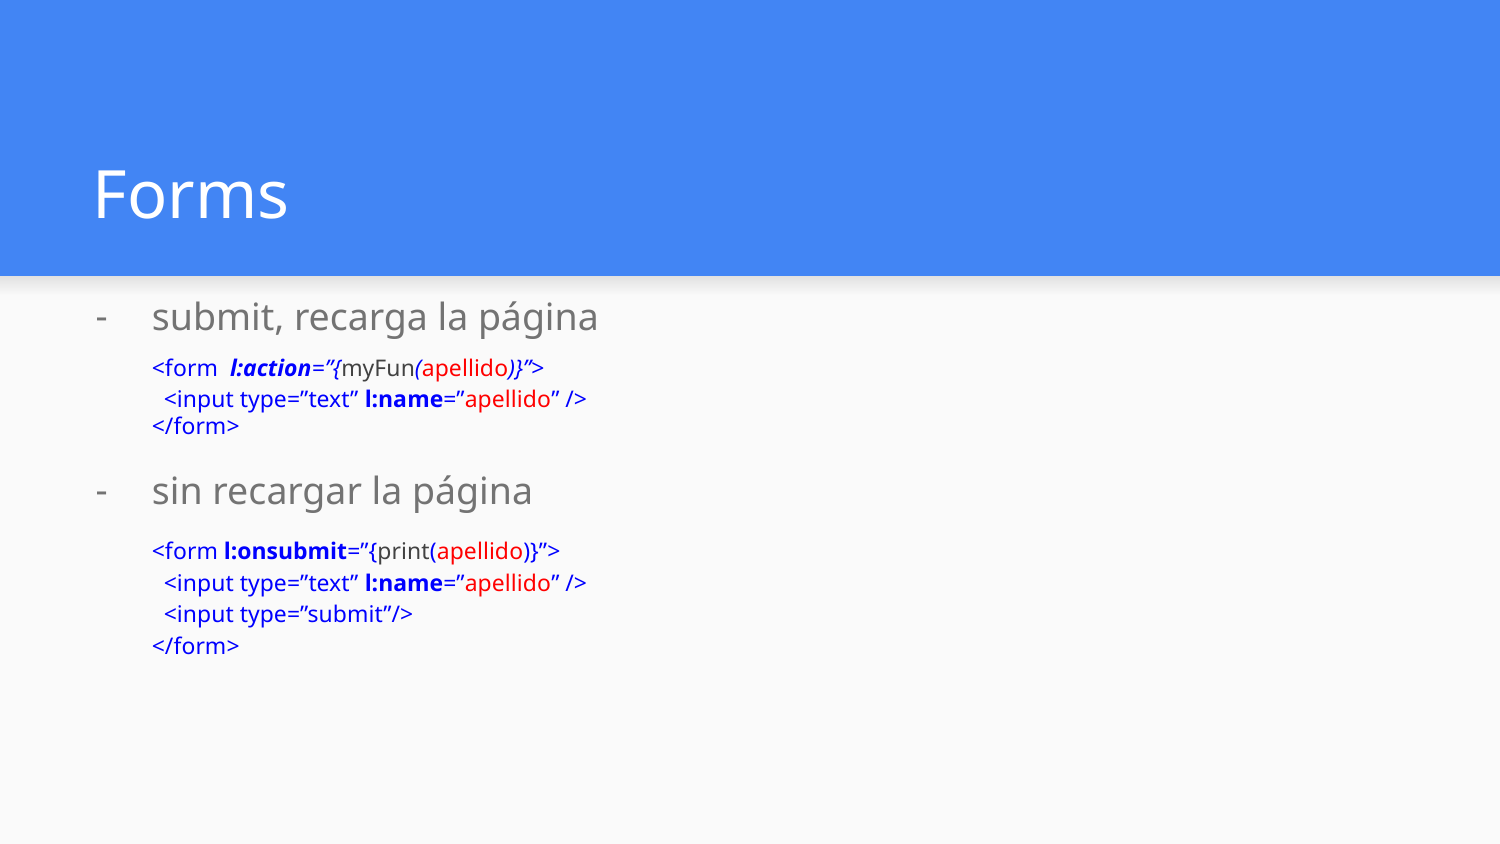

# Forms
submit, recarga la página
<form l:action=”{myFun(apellido)}”>
 <input type=”text” l:name=”apellido” />
</form>
sin recargar la página
<form l:onsubmit=”{print(apellido)}”>
 <input type=”text” l:name=”apellido” />
 <input type=”submit”/>
</form>